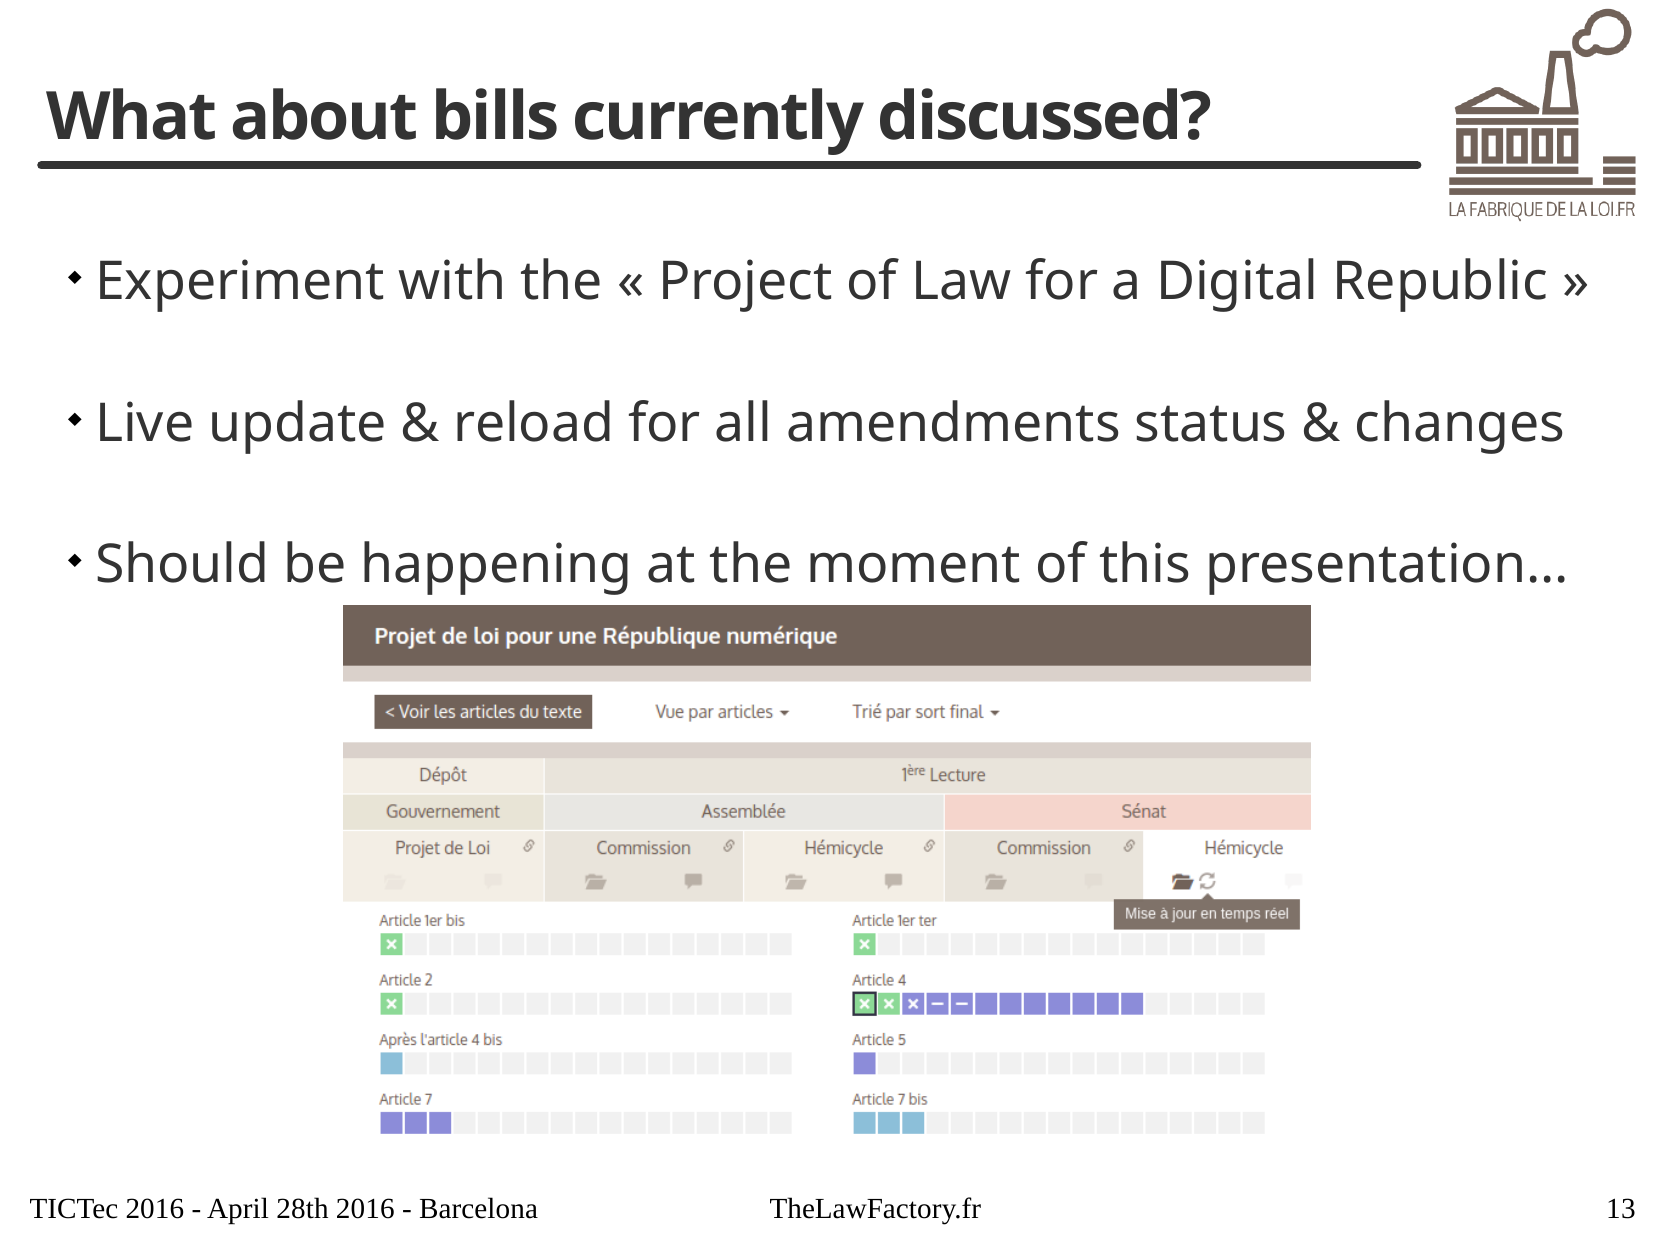

# What about bills currently discussed?
Experiment with the « Project of Law for a Digital Republic »
Live update & reload for all amendments status & changes
Should be happening at the moment of this presentation...
TICTec 2016 - April 28th 2016 - Barcelona
TheLawFactory.fr
13